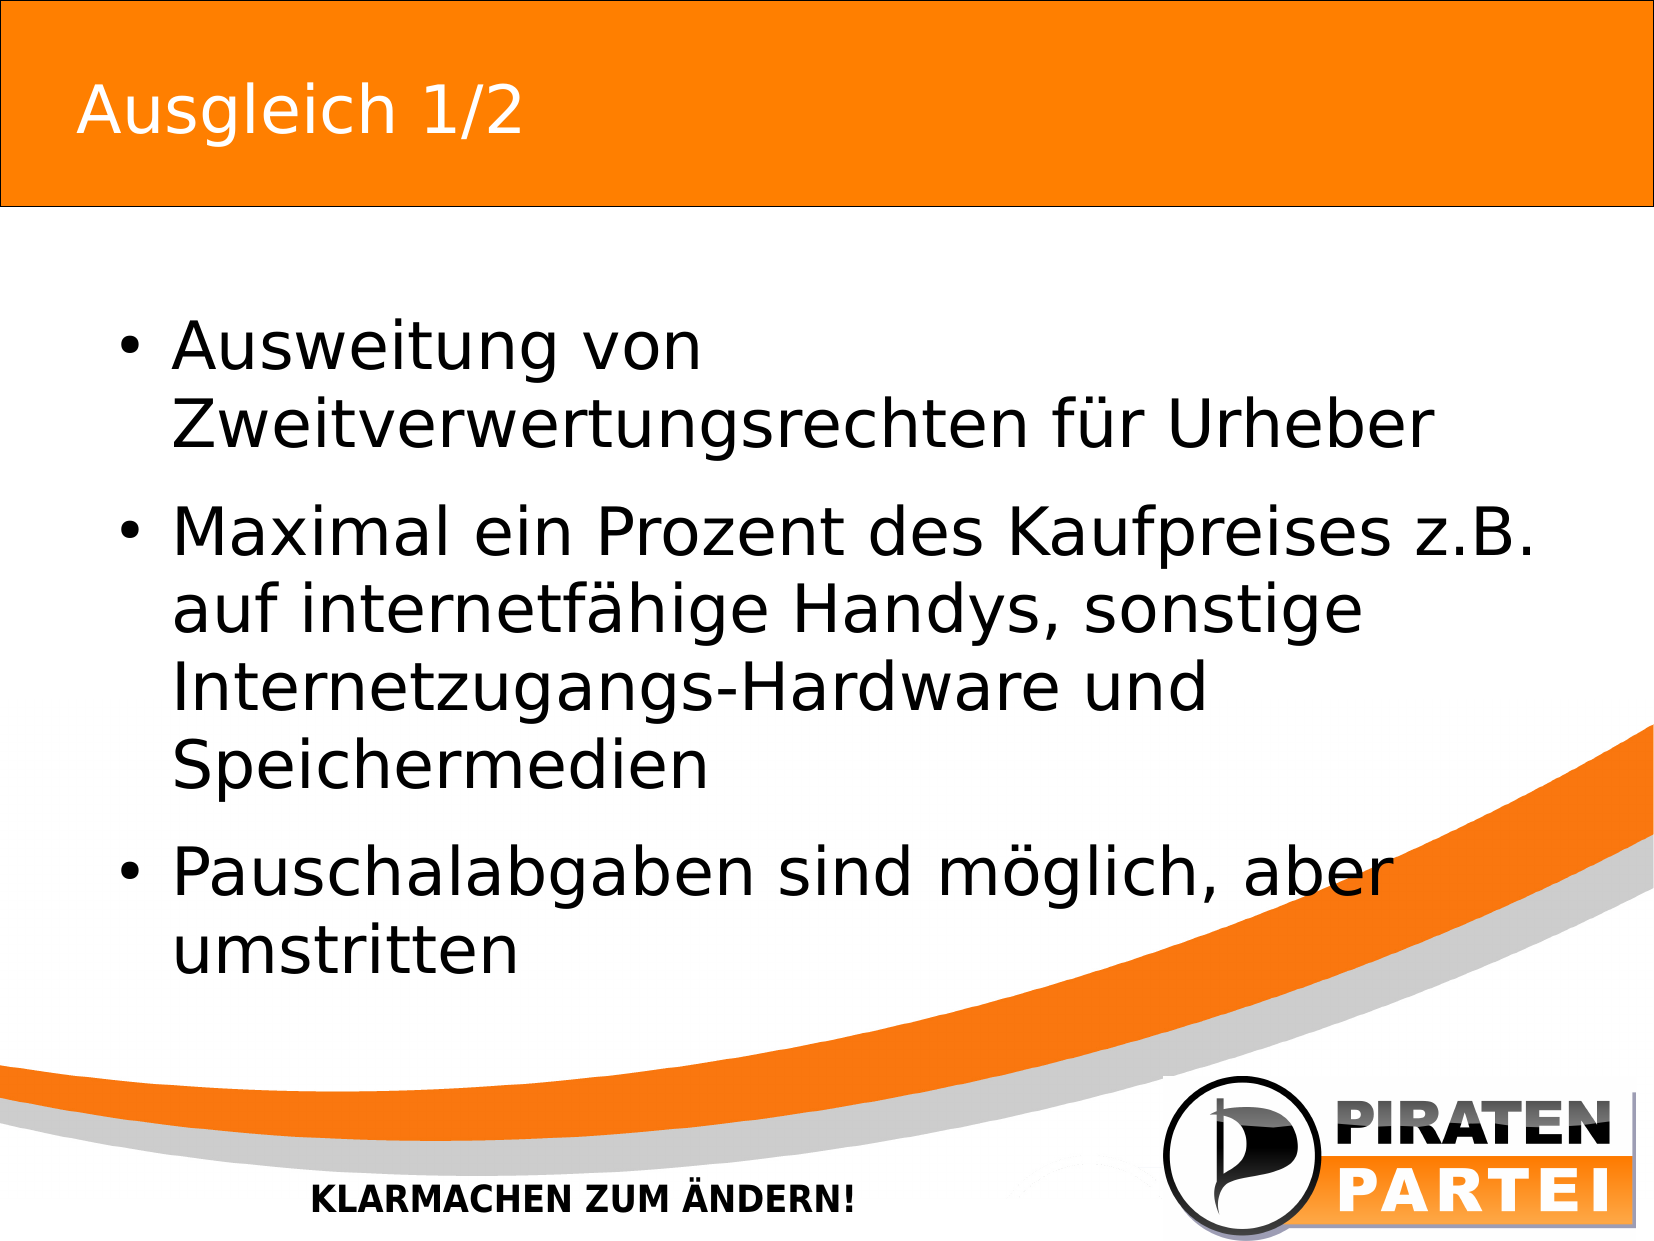

# Ausgleich 1/2
Ausweitung von Zweitverwertungsrechten für Urheber
Maximal ein Prozent des Kaufpreises z.B. auf internetfähige Handys, sonstige Internetzugangs-Hardware und Speichermedien
Pauschalabgaben sind möglich, aber umstritten